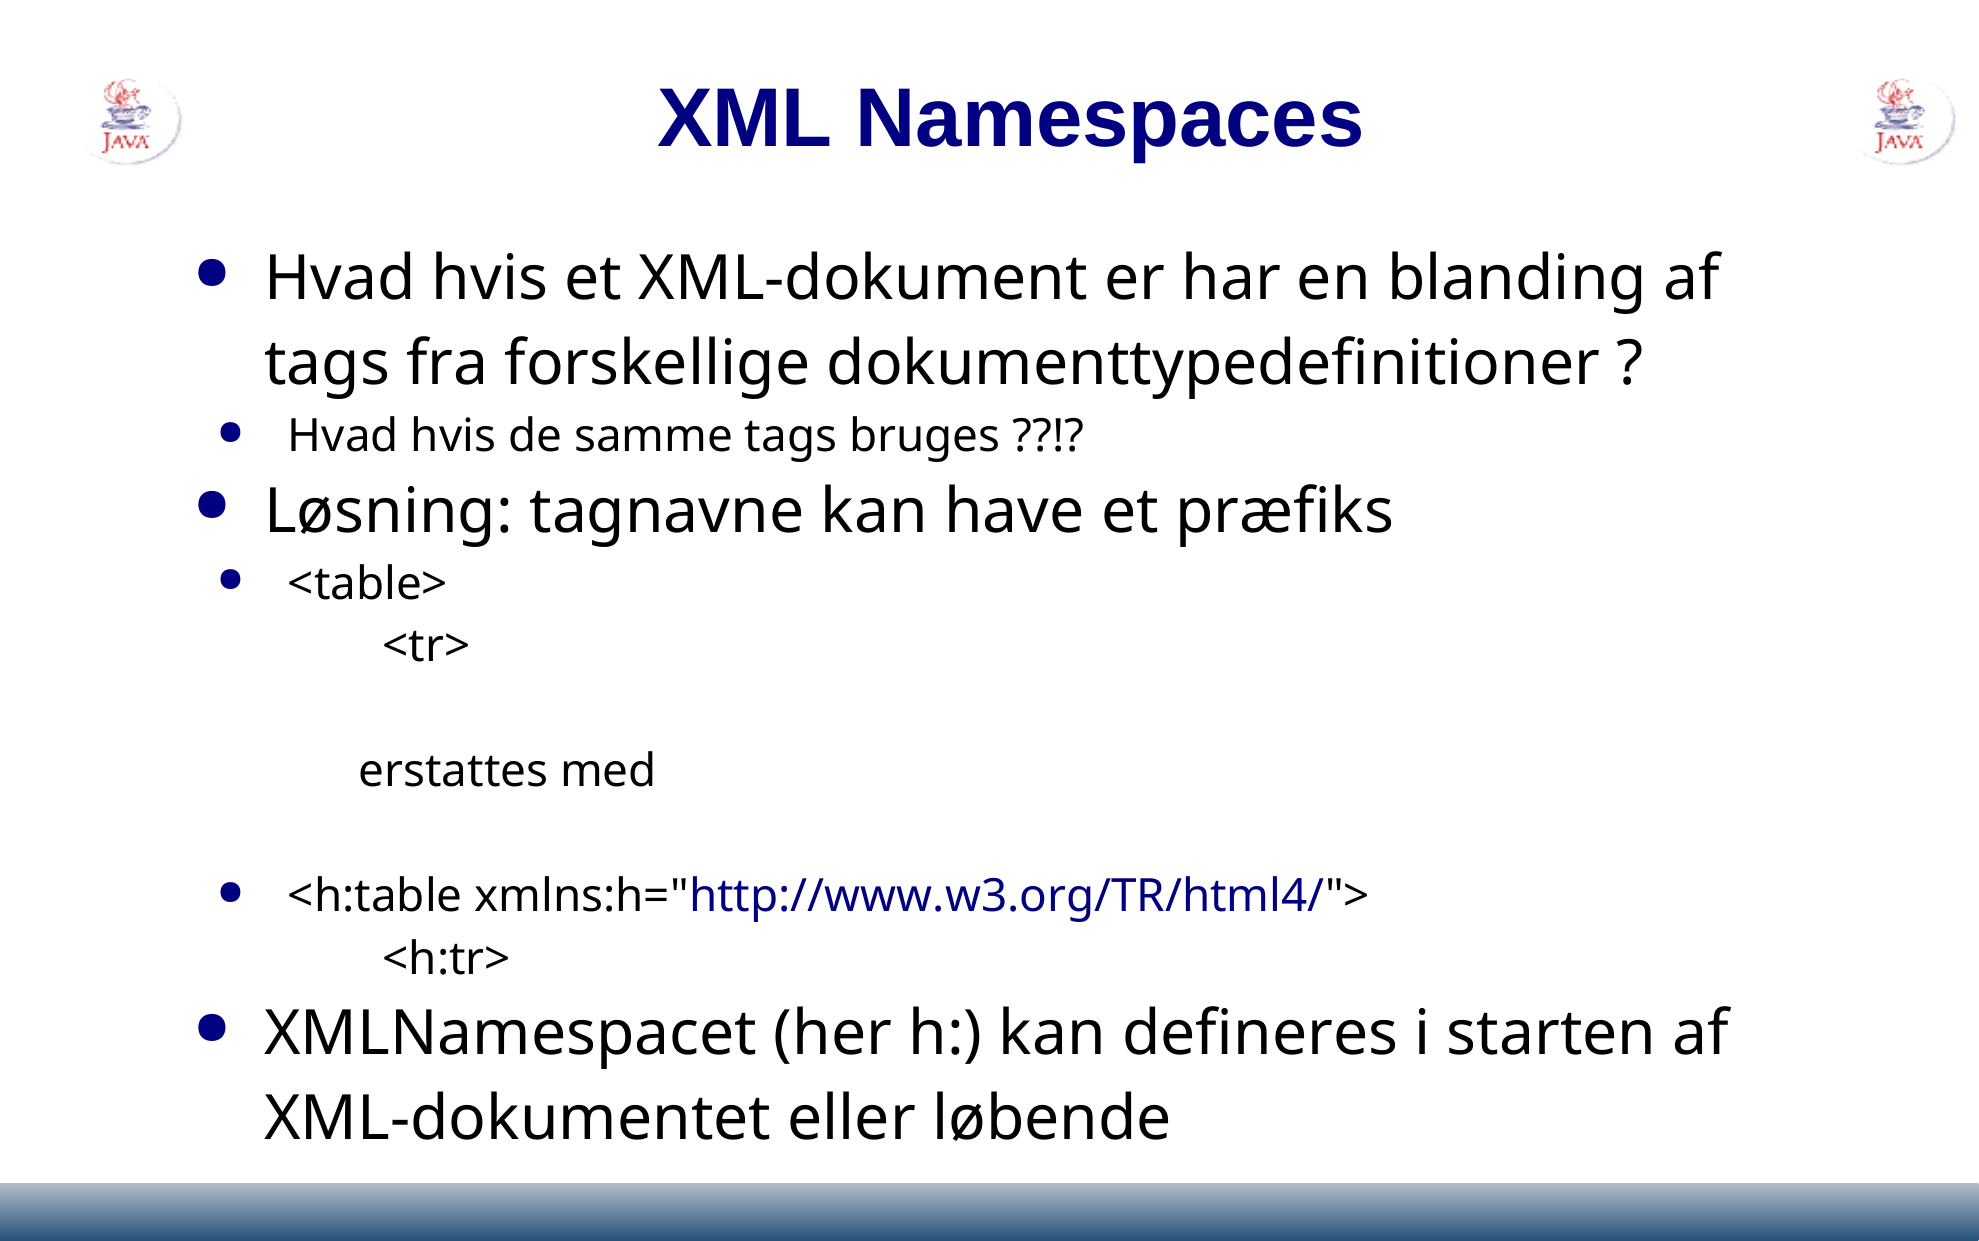

# XML Namespaces
Hvad hvis et XML-dokument er har en blanding af tags fra forskellige dokumenttypedefinitioner ?
Hvad hvis de samme tags bruges ??!?
Løsning: tagnavne kan have et præfiks
<table>
 <tr>
erstattes med
<h:table xmlns:h="http://www.w3.org/TR/html4/">
 <h:tr>
XMLNamespacet (her h:) kan defineres i starten af XML-dokumentet eller løbende